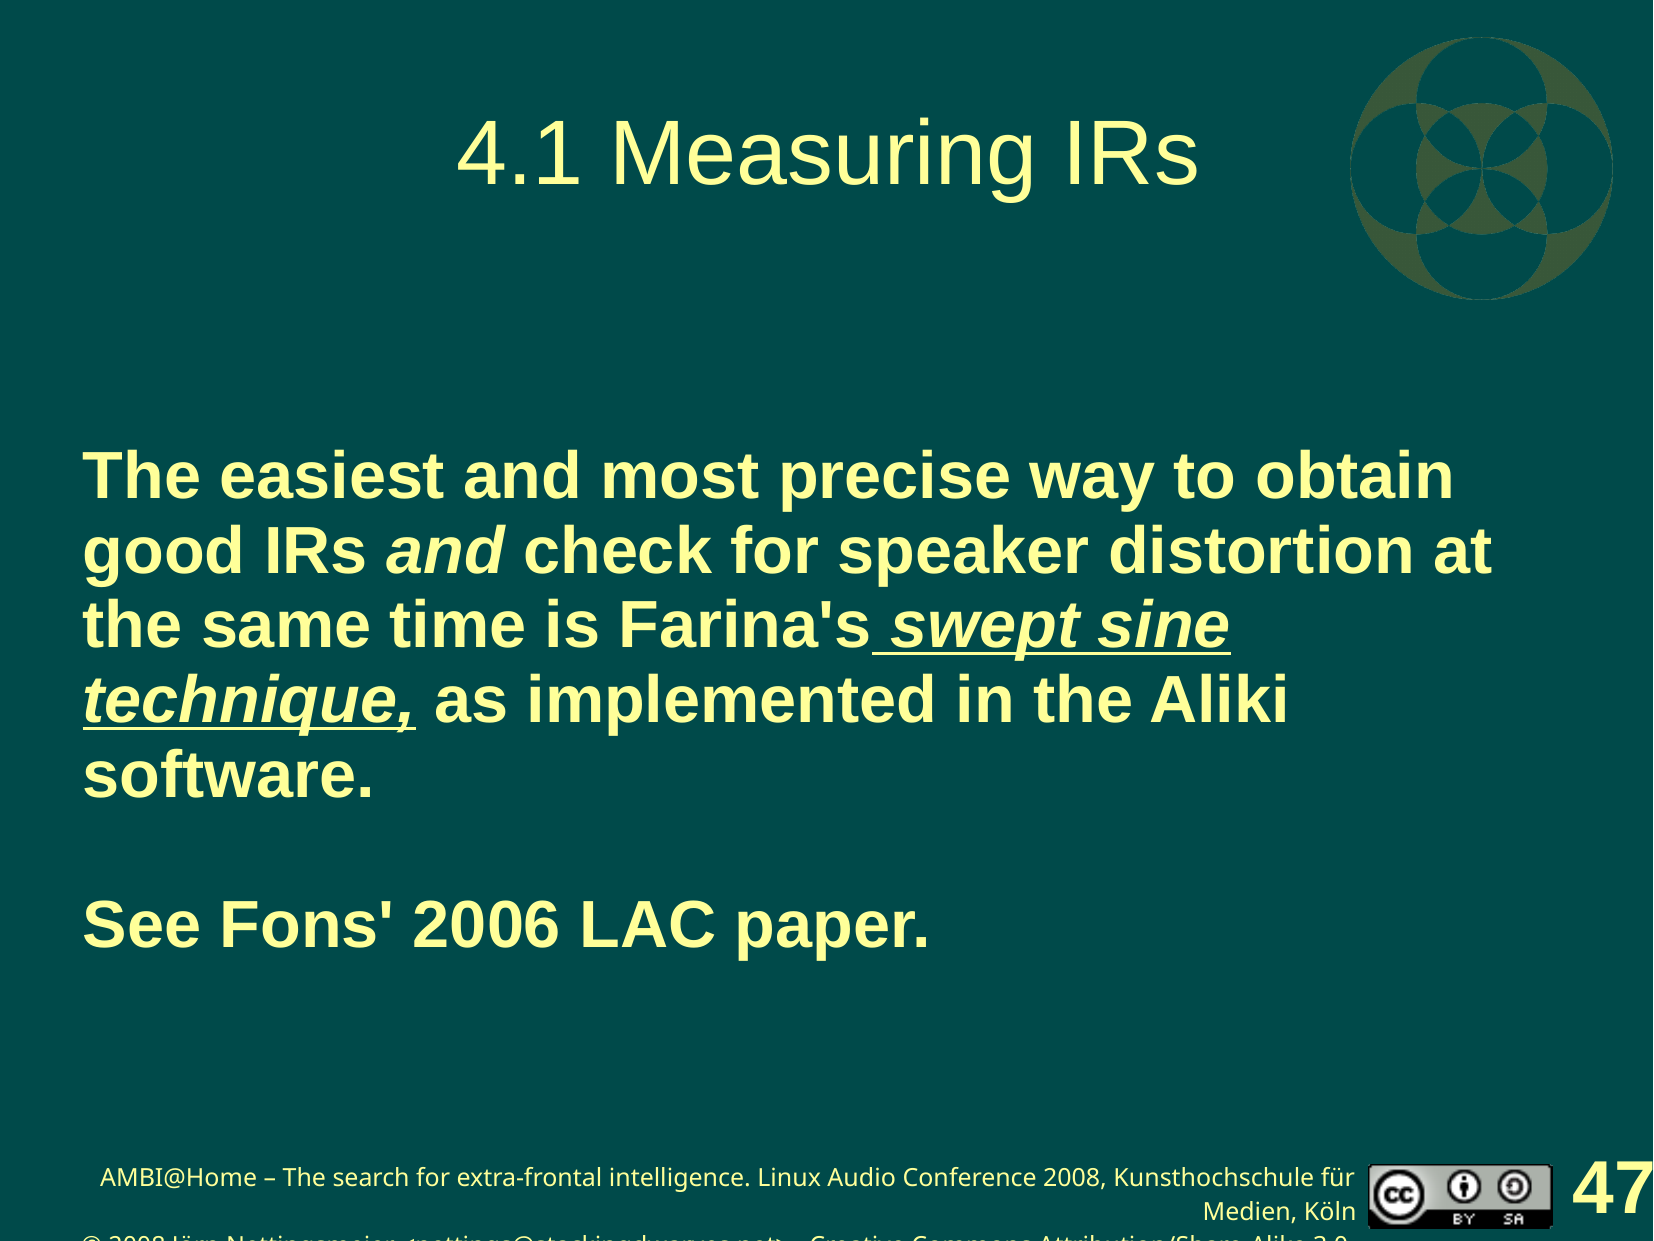

# 4.1 Measuring IRs
The easiest and most precise way to obtain good IRs and check for speaker distortion at the same time is Farina's swept sine technique, as implemented in the Aliki software.
See Fons' 2006 LAC paper.